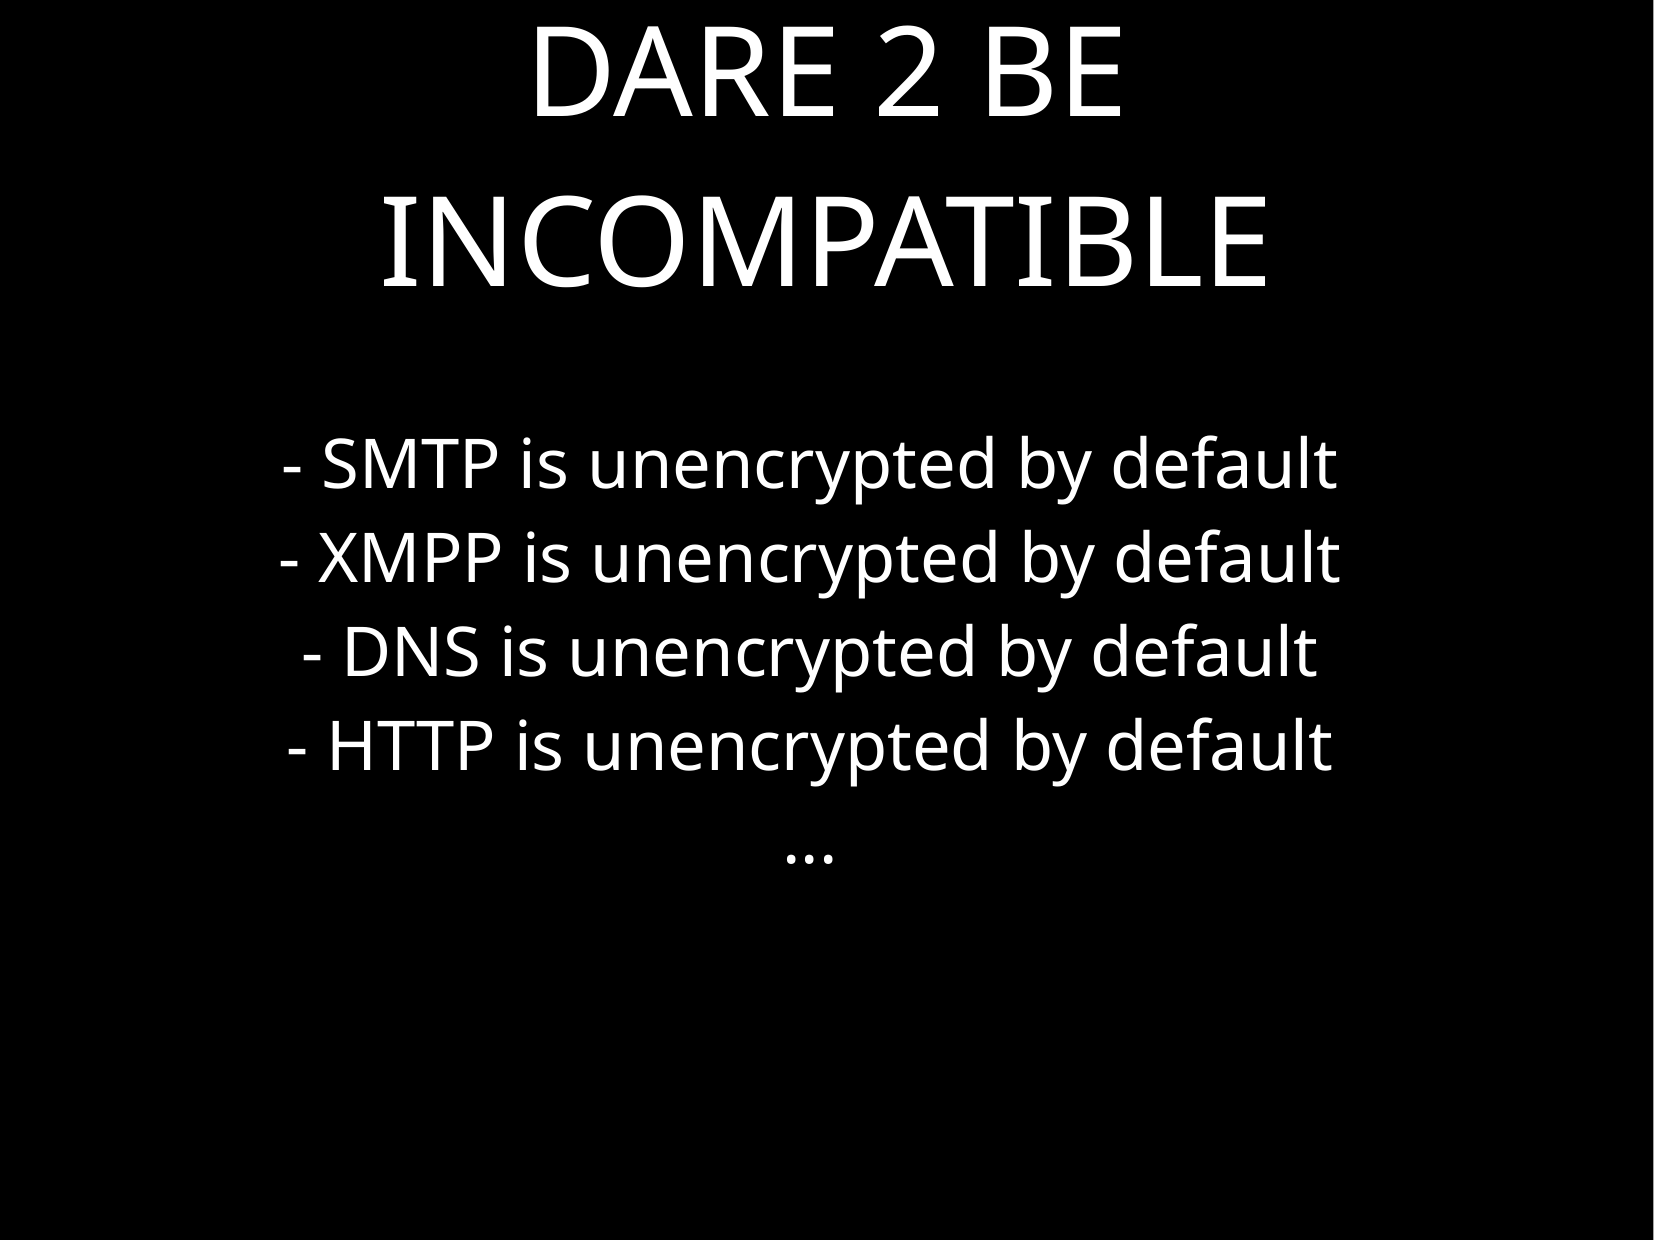

# DARE 2 BE INCOMPATIBLE
- SMTP is unencrypted by default
- XMPP is unencrypted by default
- DNS is unencrypted by default
- HTTP is unencrypted by default
...